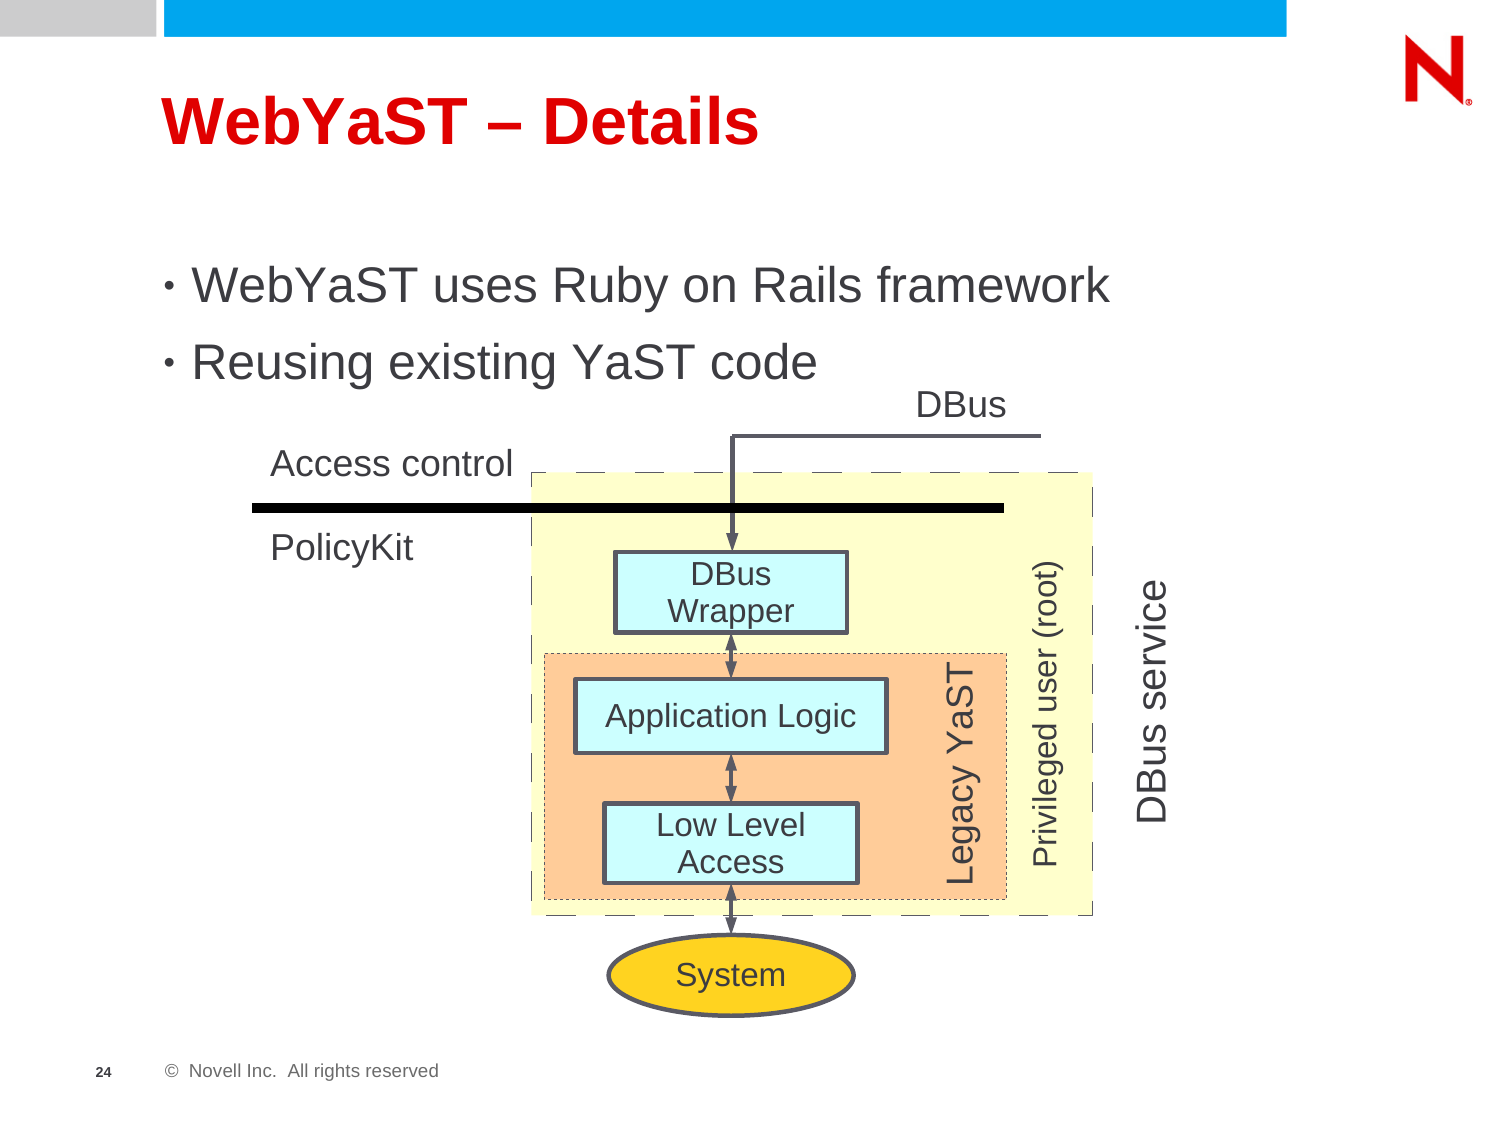

# WebYaST – Details
WebYaST uses Ruby on Rails framework
Reusing existing YaST code
DBus
Access control
PolicyKit
UI
(Qt, Gtk, ncurses)
DBus
Wrapper
DBus service
Application Logic
Privileged user (root)
Legacy YaST
Low Level
Access
System